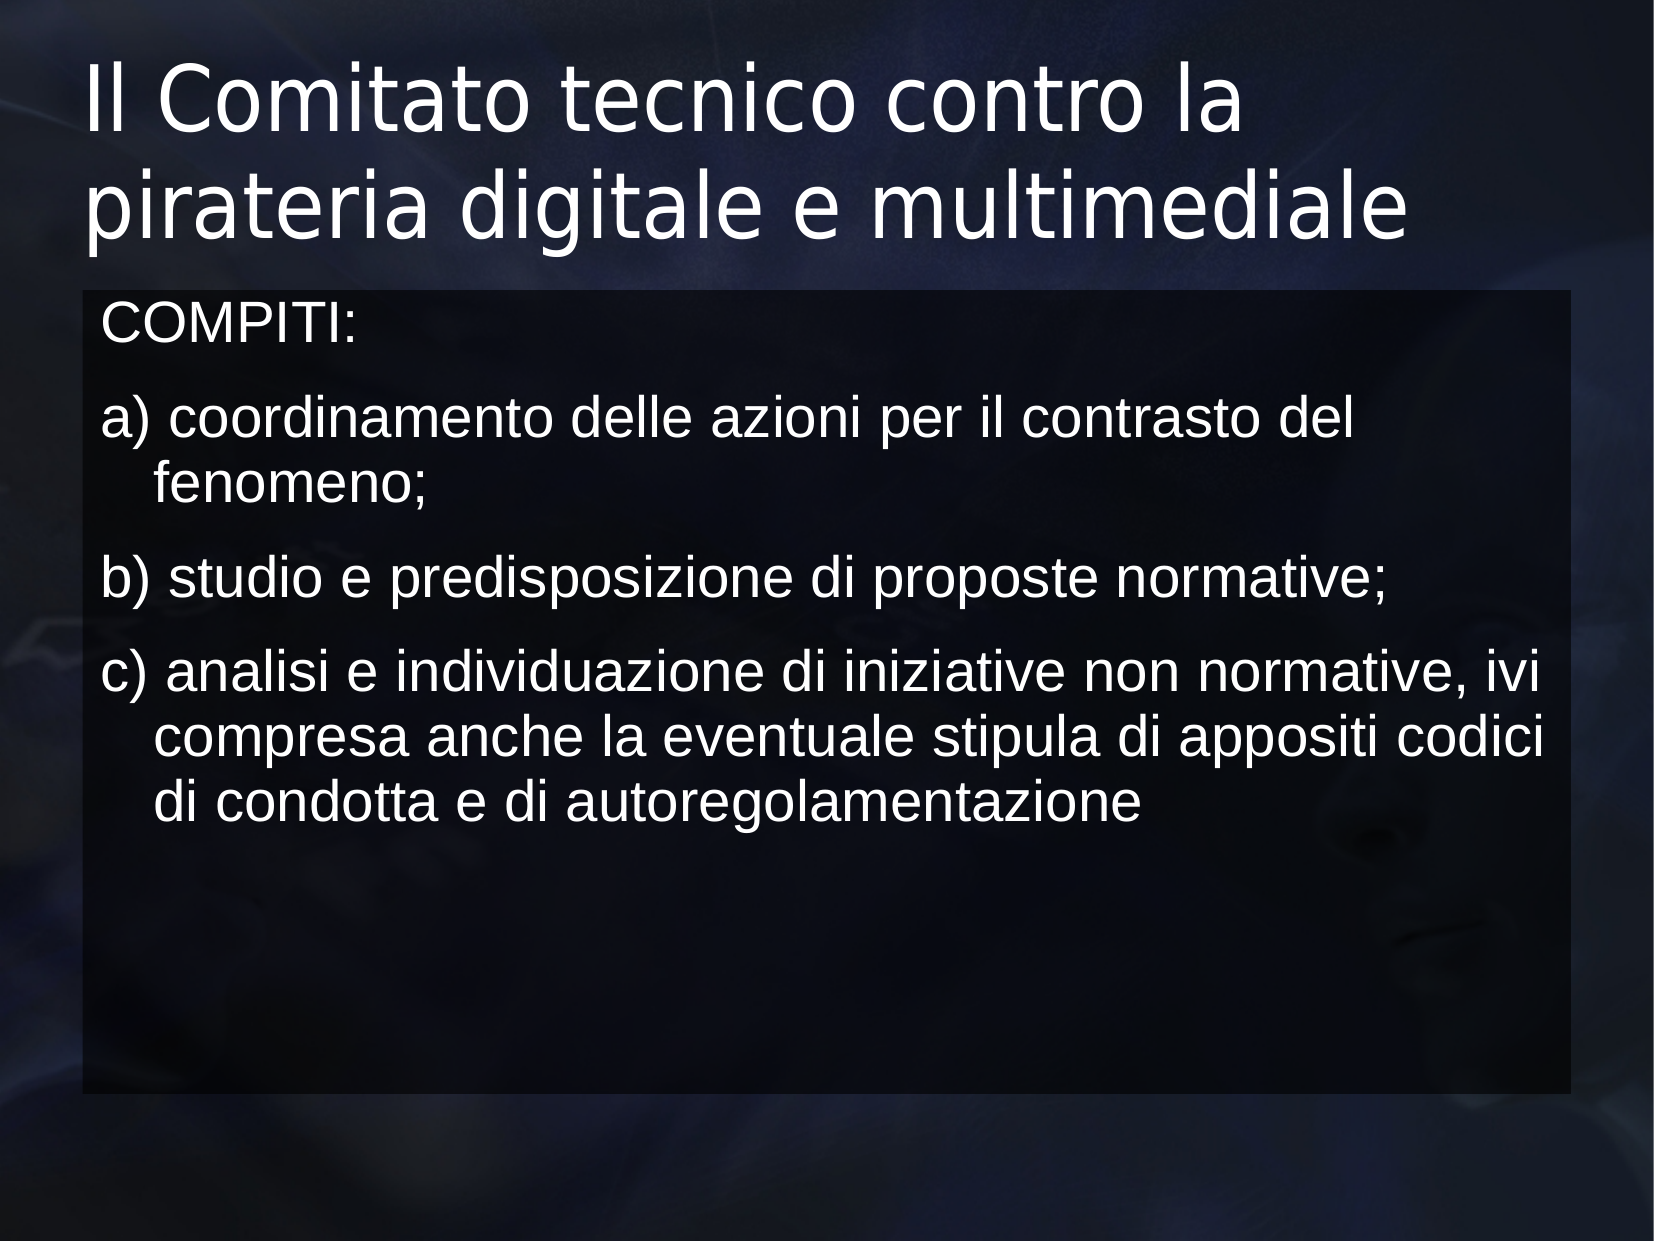

# Il Comitato tecnico contro la pirateria digitale e multimediale
COMPITI:
a) coordinamento delle azioni per il contrasto del fenomeno;
b) studio e predisposizione di proposte normative;
c) analisi e individuazione di iniziative non normative, ivi compresa anche la eventuale stipula di appositi codici di condotta e di autoregolamentazione